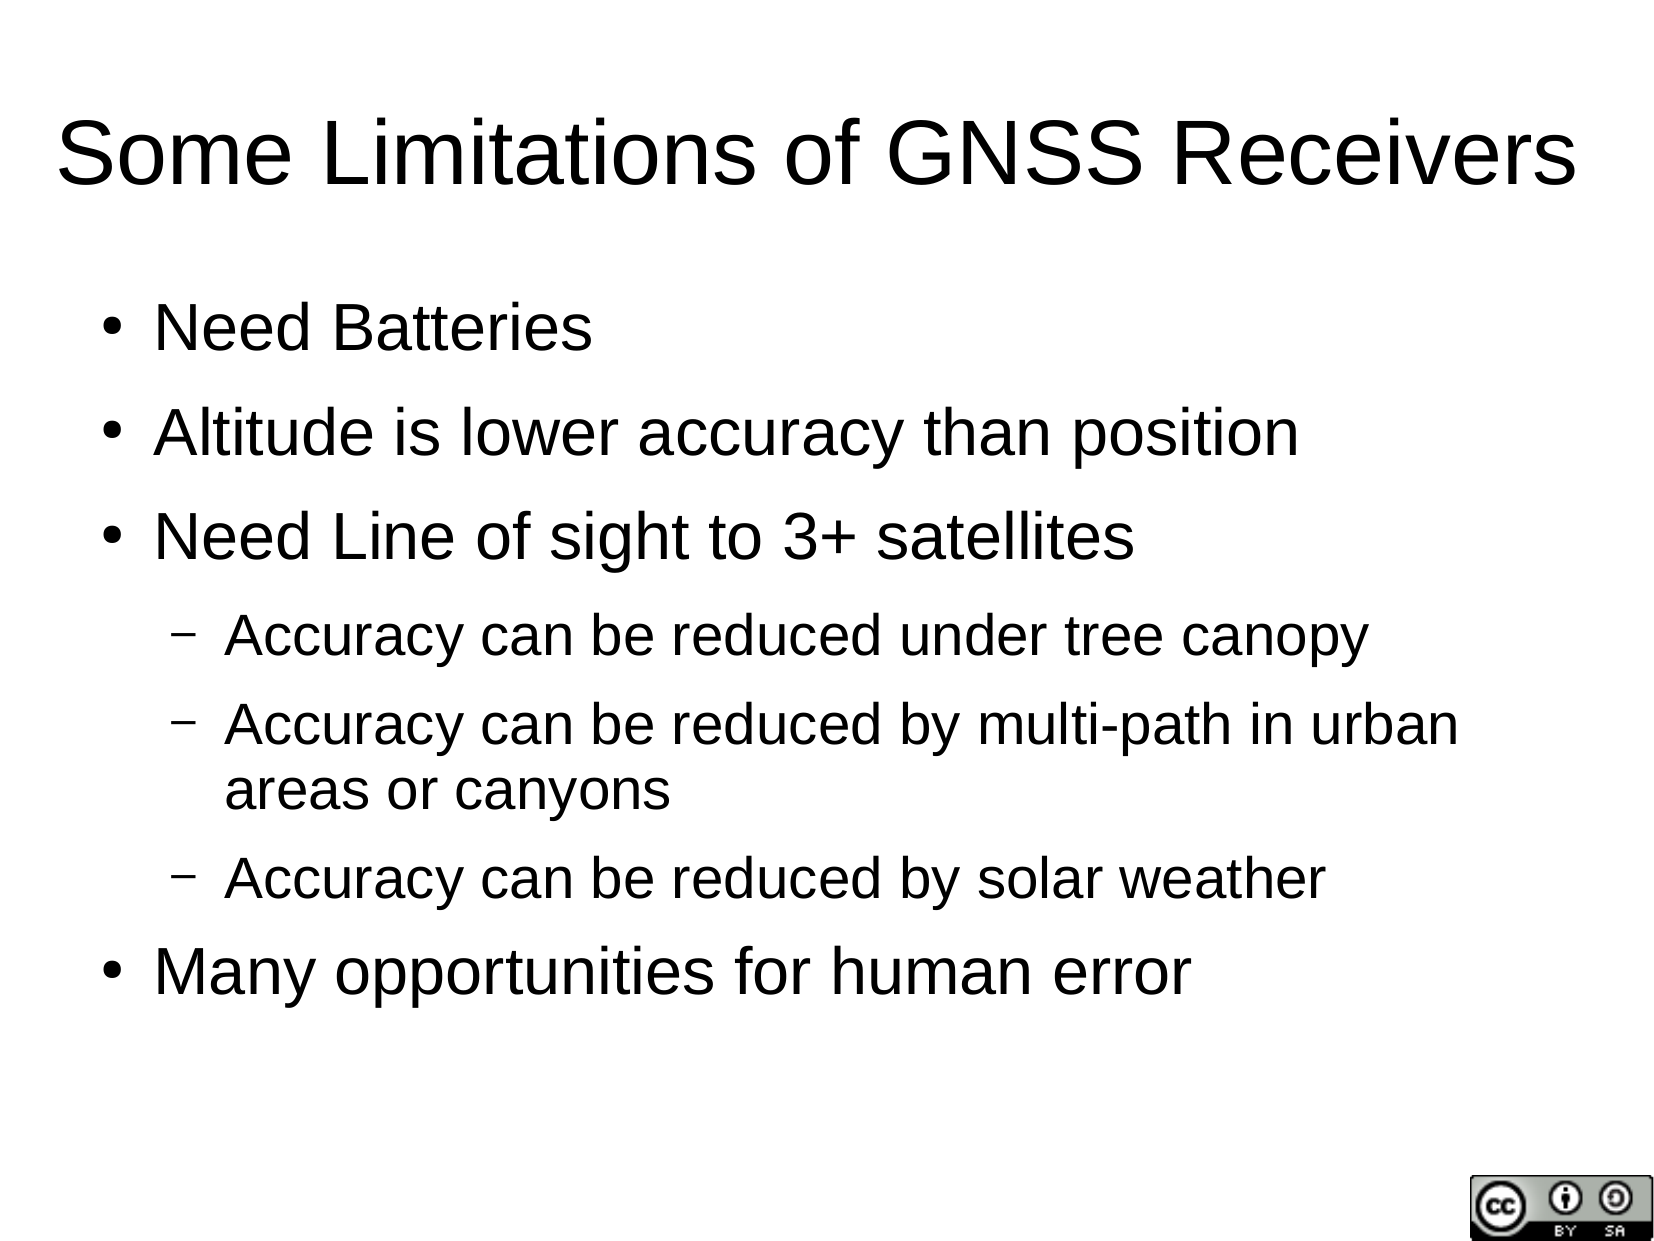

# Some Limitations of GNSS Receivers
Need Batteries
Altitude is lower accuracy than position
Need Line of sight to 3+ satellites
Accuracy can be reduced under tree canopy
Accuracy can be reduced by multi-path in urban areas or canyons
Accuracy can be reduced by solar weather
Many opportunities for human error